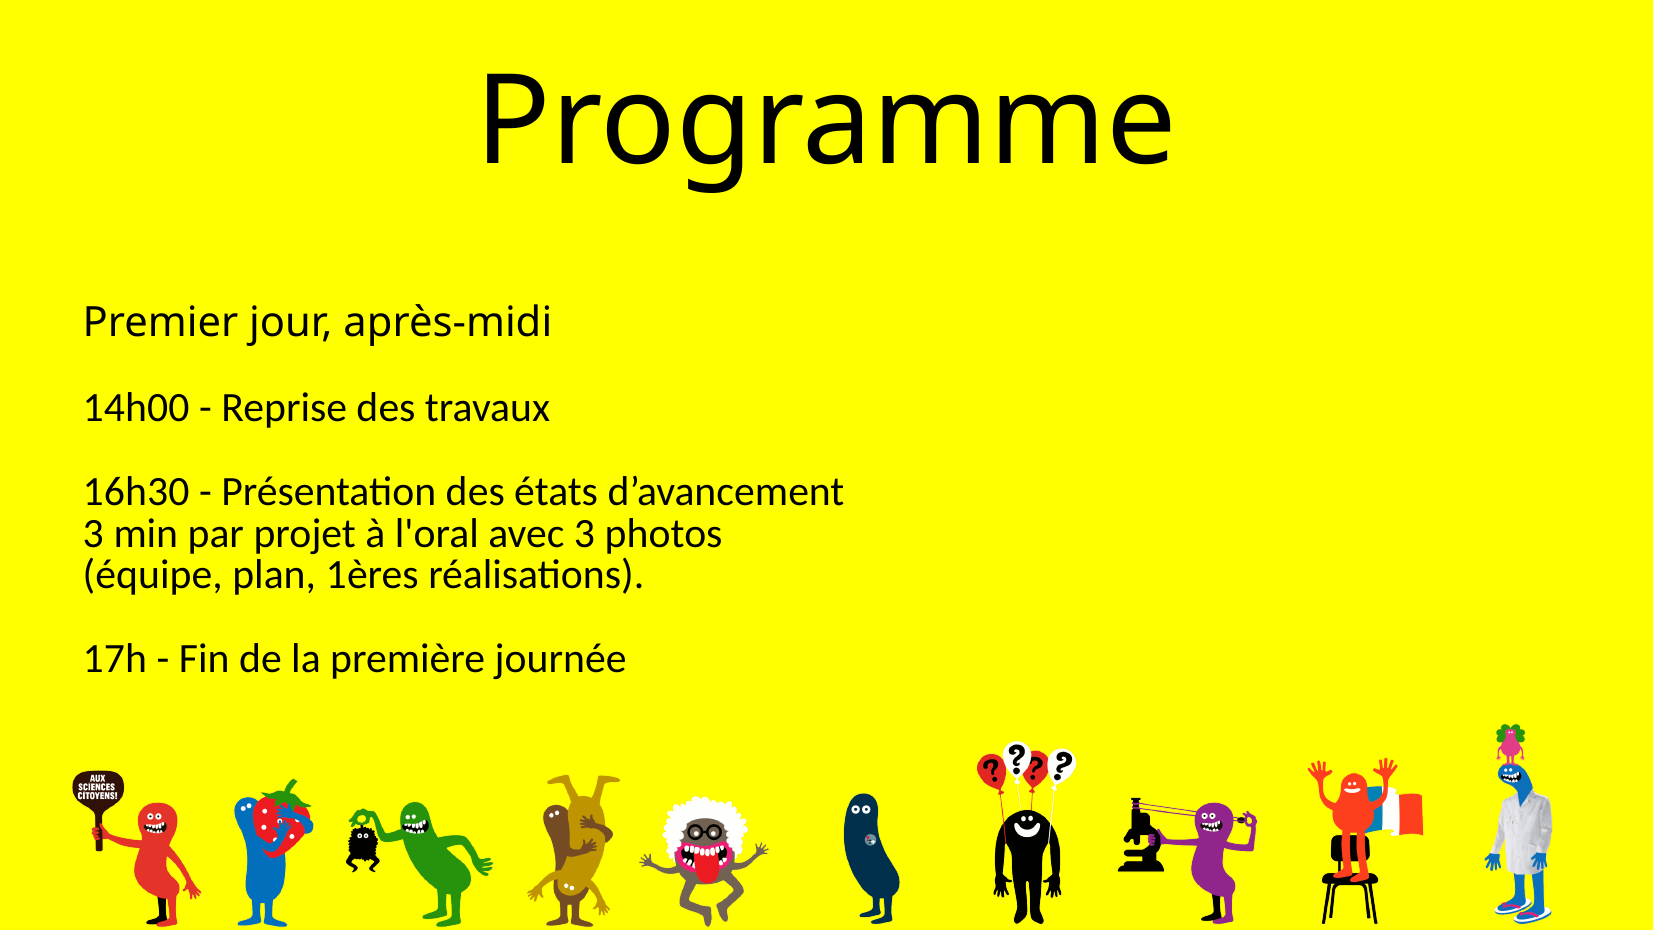

# Programme
Premier jour, après-midi
14h00 - Reprise des travaux
16h30 - Présentation des états d’avancement
3 min par projet à l'oral avec 3 photos
(équipe, plan, 1ères réalisations).
17h - Fin de la première journée